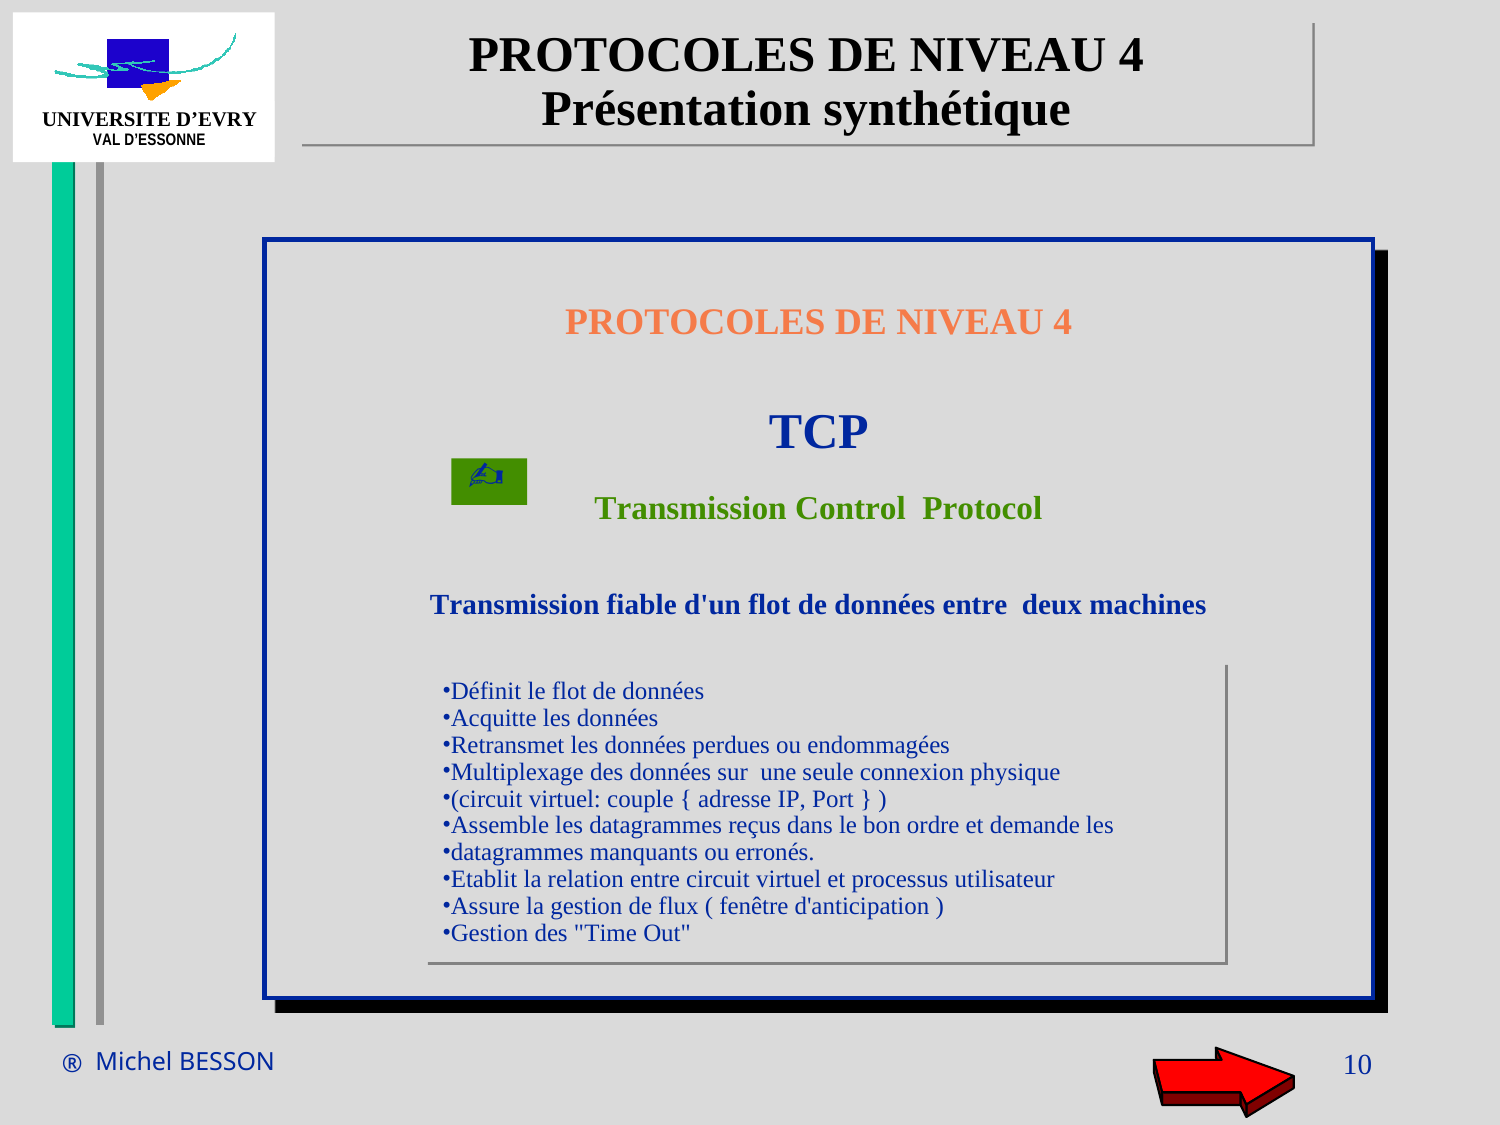

PROTOCOLES DE NIVEAU 4
Présentation synthétique
PROTOCOLES DE NIVEAU 4
TCP
Transmission Control Protocol
 Transmission fiable d'un flot de données entre deux machines
Définit le flot de données
Acquitte les données
Retransmet les données perdues ou endommagées
Multiplexage des données sur une seule connexion physique
(circuit virtuel: couple { adresse IP, Port } )
Assemble les datagrammes reçus dans le bon ordre et demande les
datagrammes manquants ou erronés.
Etablit la relation entre circuit virtuel et processus utilisateur
Assure la gestion de flux ( fenêtre d'anticipation )
Gestion des "Time Out"
<date/time> Michel BESSON